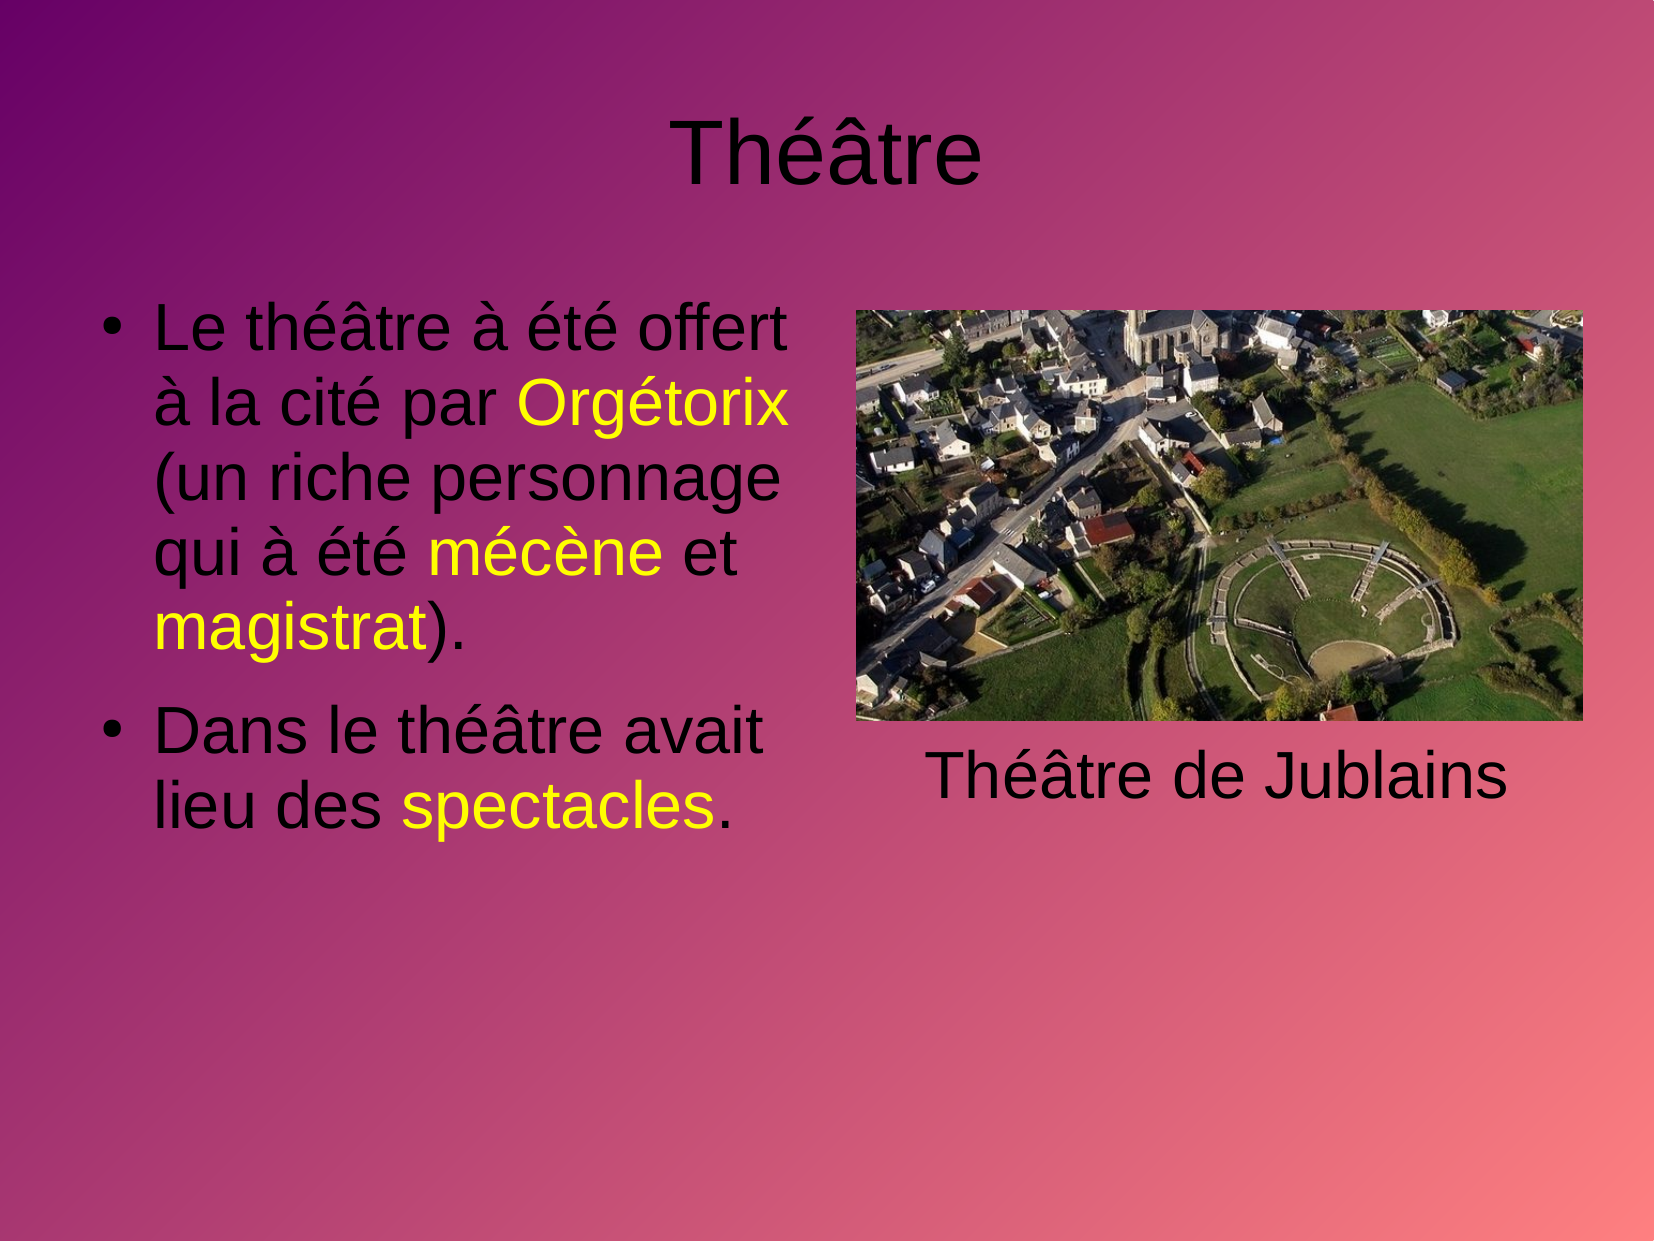

# Théâtre
Le théâtre à été offert à la cité par Orgétorix (un riche personnage qui à été mécène et magistrat).
Dans le théâtre avait lieu des spectacles.
Théâtre de Jublains